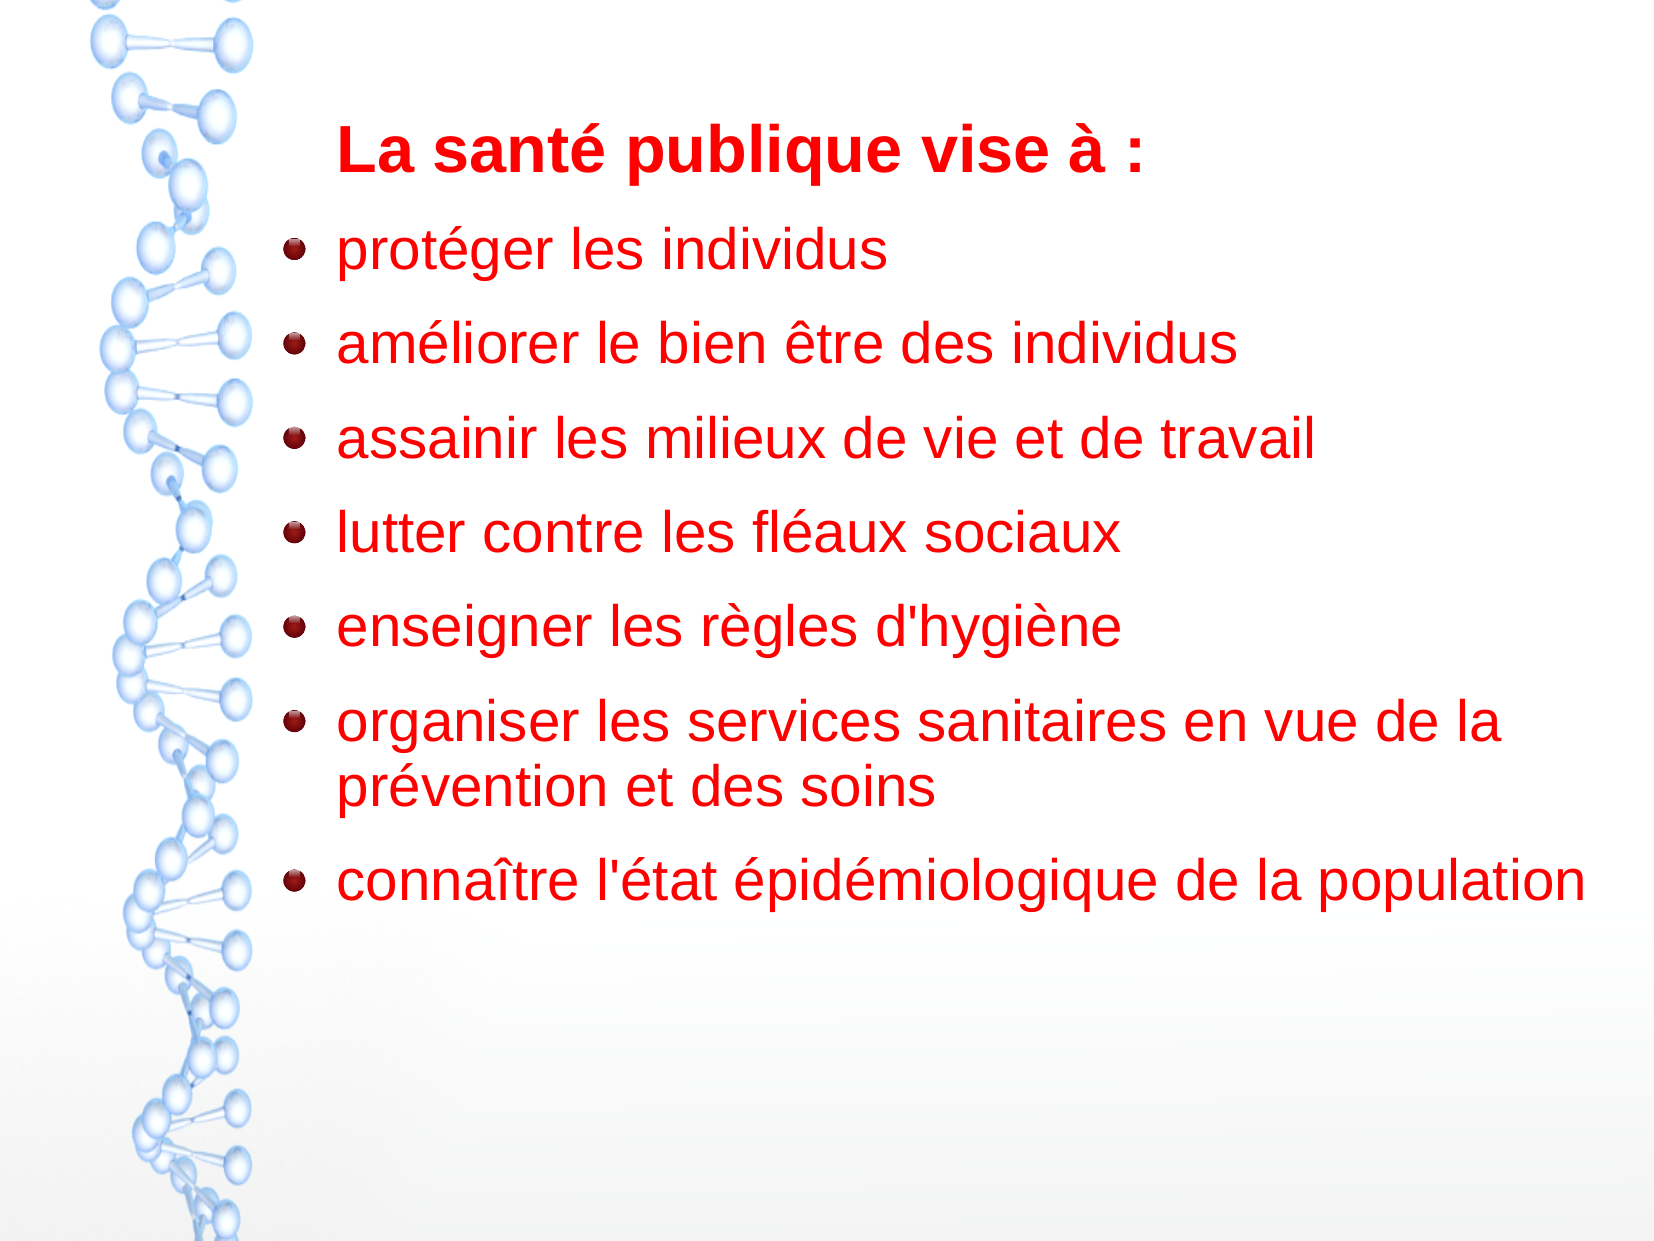

# La santé publique vise à :
protéger les individus
améliorer le bien être des individus
assainir les milieux de vie et de travail
lutter contre les fléaux sociaux
enseigner les règles d'hygiène
organiser les services sanitaires en vue de la prévention et des soins
connaître l'état épidémiologique de la population